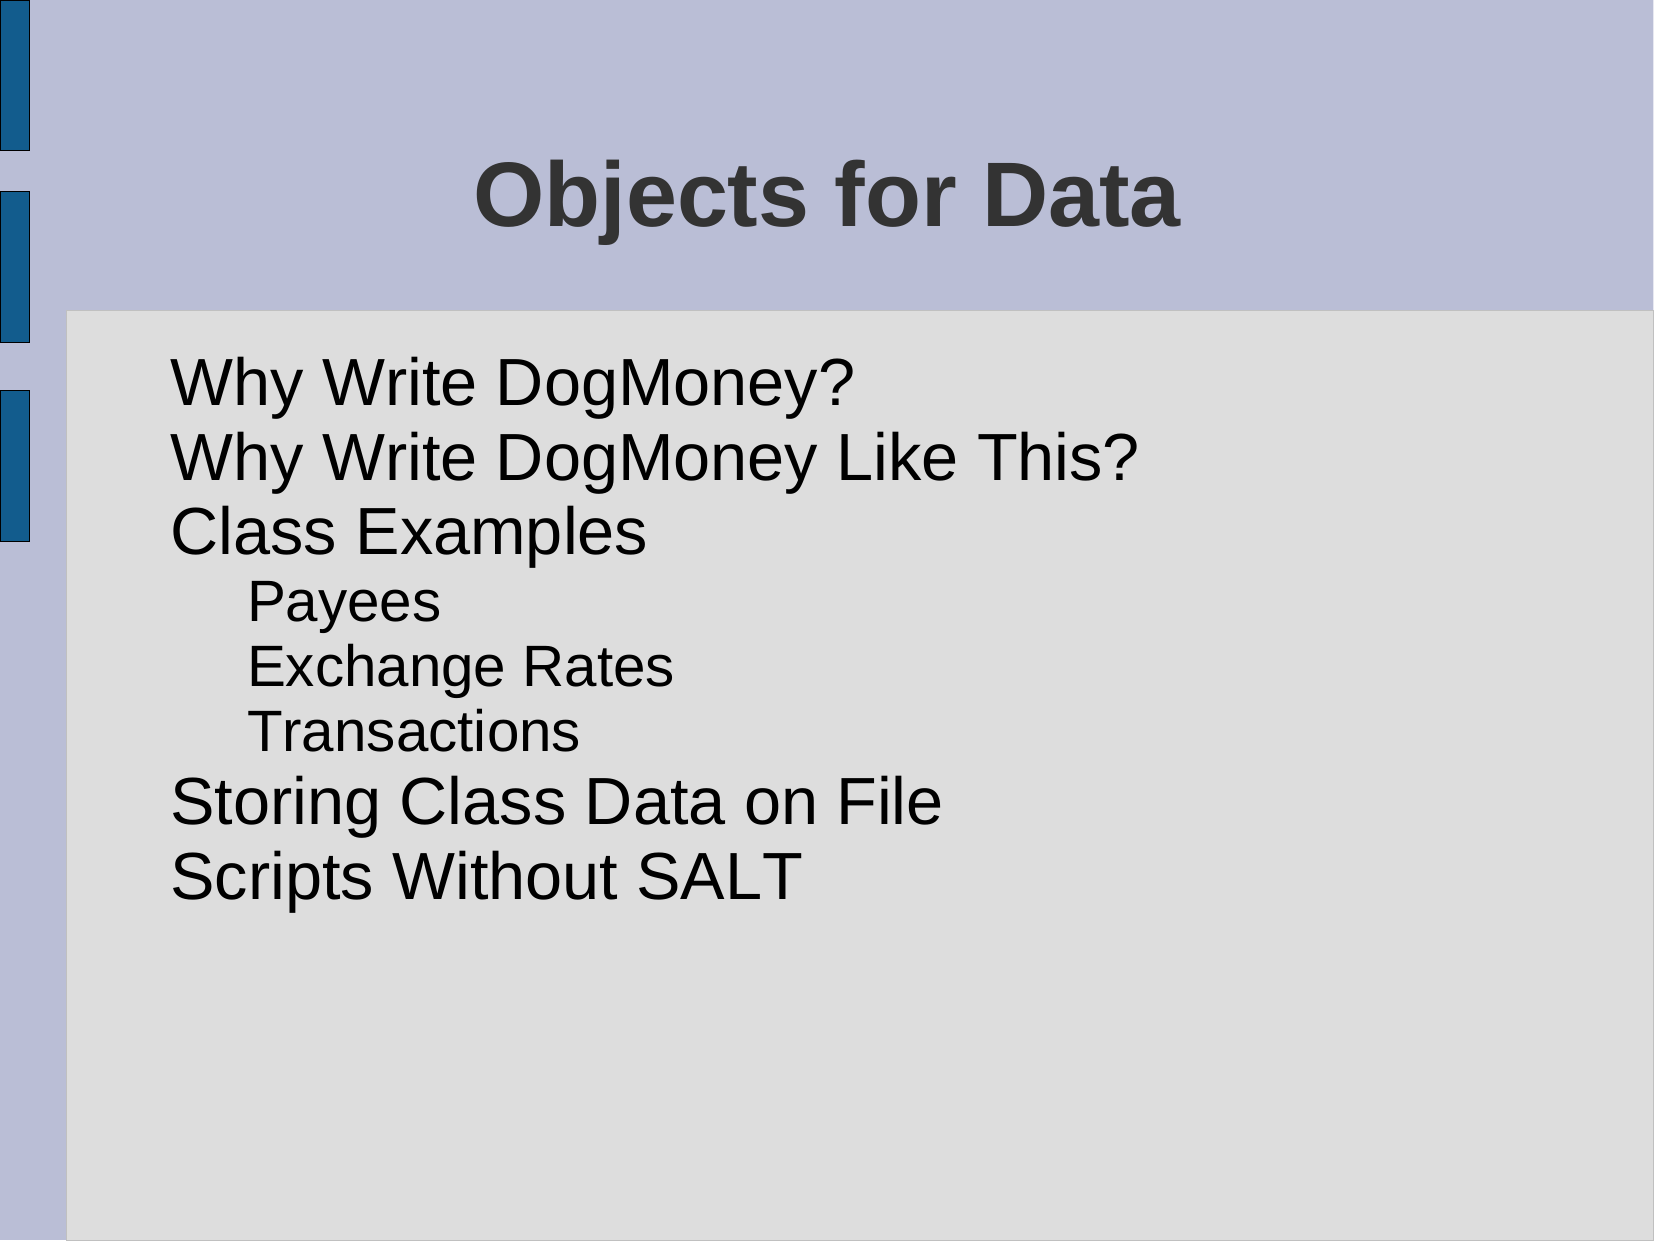

# Objects for Data
Why Write DogMoney?
Why Write DogMoney Like This?
Class Examples
Payees
Exchange Rates
Transactions
Storing Class Data on File
Scripts Without SALT